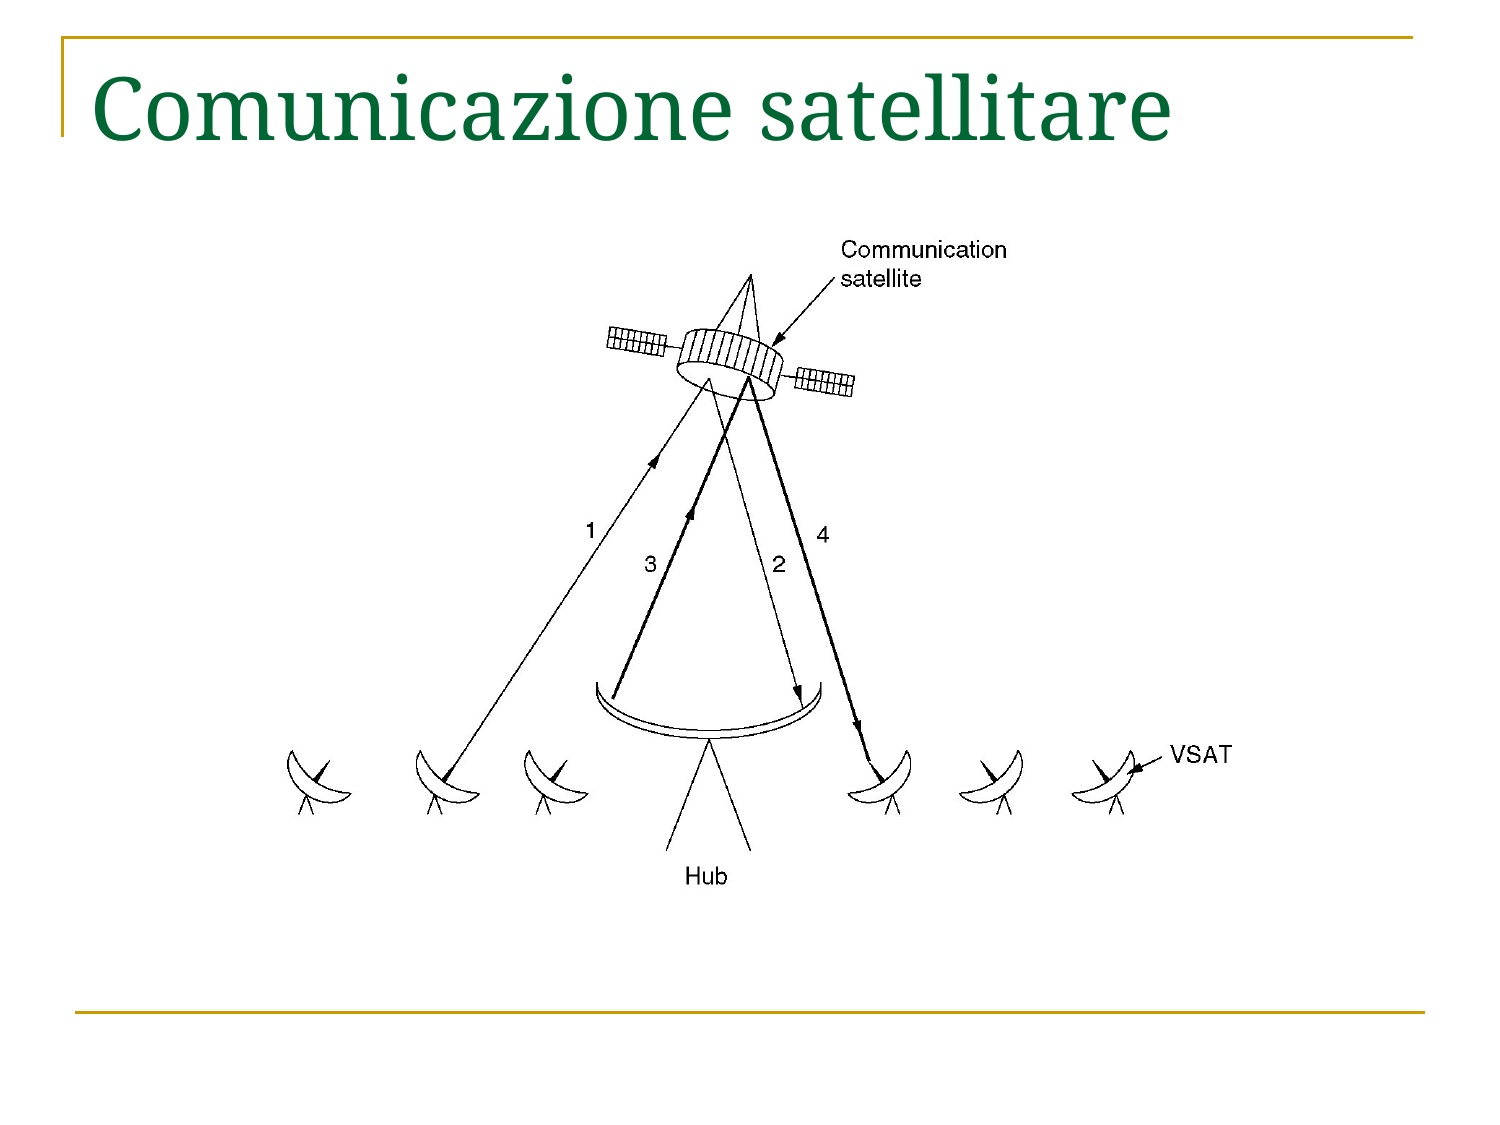

# Comunicazione satellitare
VSATs using a hub.